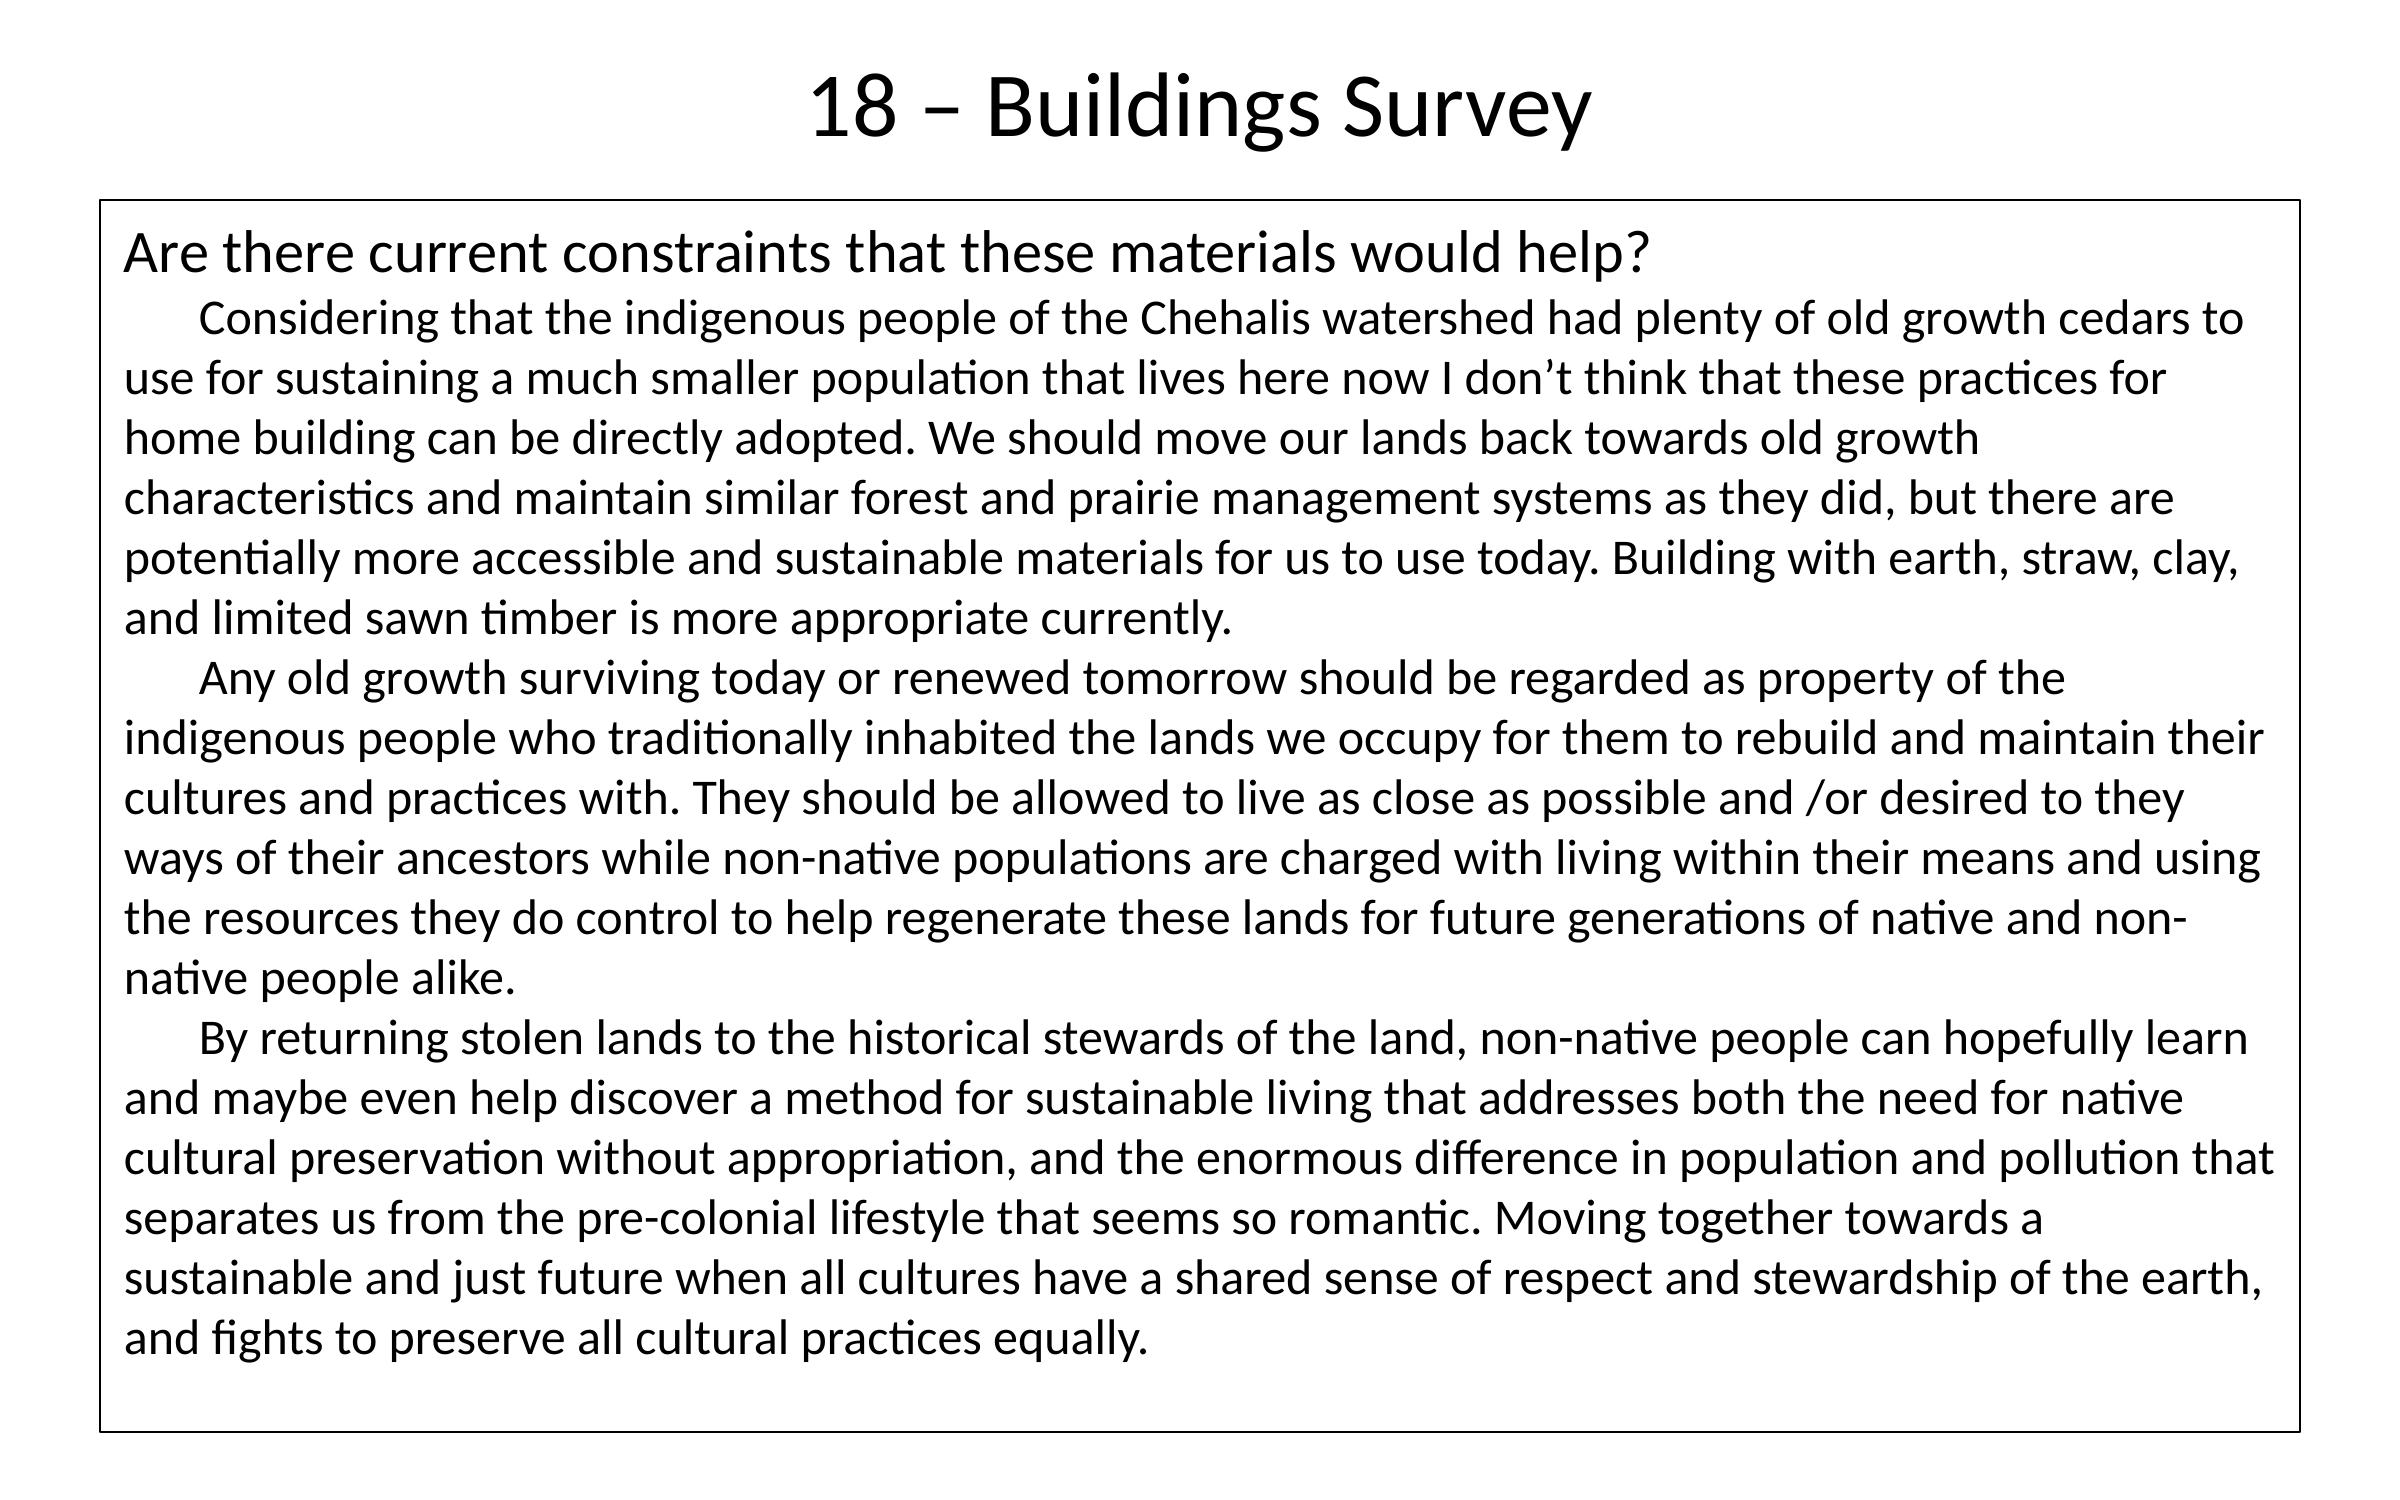

18 – Buildings Survey
Are there current constraints that these materials would help?
	Considering that the indigenous people of the Chehalis watershed had plenty of old growth cedars to use for sustaining a much smaller population that lives here now I don’t think that these practices for home building can be directly adopted. We should move our lands back towards old growth characteristics and maintain similar forest and prairie management systems as they did, but there are potentially more accessible and sustainable materials for us to use today. Building with earth, straw, clay, and limited sawn timber is more appropriate currently.
	Any old growth surviving today or renewed tomorrow should be regarded as property of the indigenous people who traditionally inhabited the lands we occupy for them to rebuild and maintain their cultures and practices with. They should be allowed to live as close as possible and /or desired to they ways of their ancestors while non-native populations are charged with living within their means and using the resources they do control to help regenerate these lands for future generations of native and non-native people alike.
	By returning stolen lands to the historical stewards of the land, non-native people can hopefully learn and maybe even help discover a method for sustainable living that addresses both the need for native cultural preservation without appropriation, and the enormous difference in population and pollution that separates us from the pre-colonial lifestyle that seems so romantic. Moving together towards a sustainable and just future when all cultures have a shared sense of respect and stewardship of the earth, and fights to preserve all cultural practices equally.